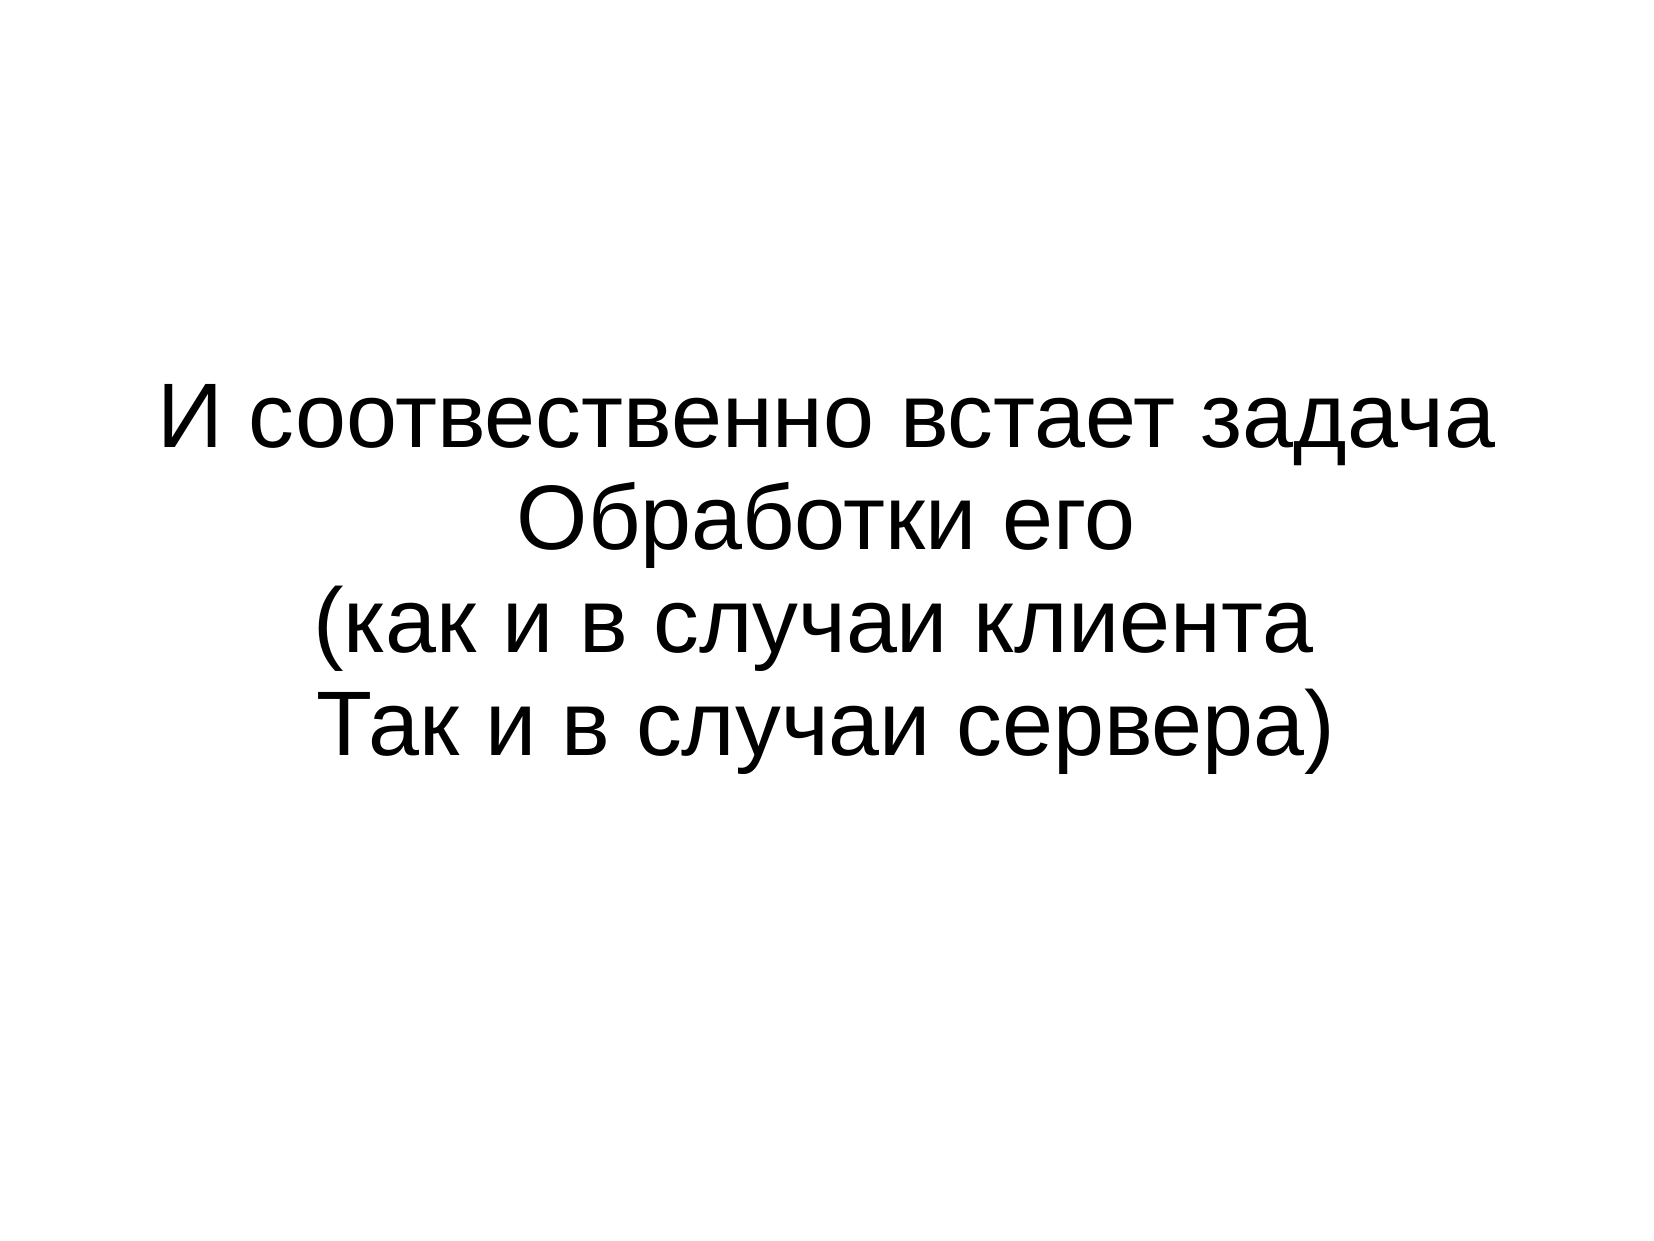

И соотвественно встает задача
Обработки его
(как и в случаи клиента
Так и в случаи сервера)